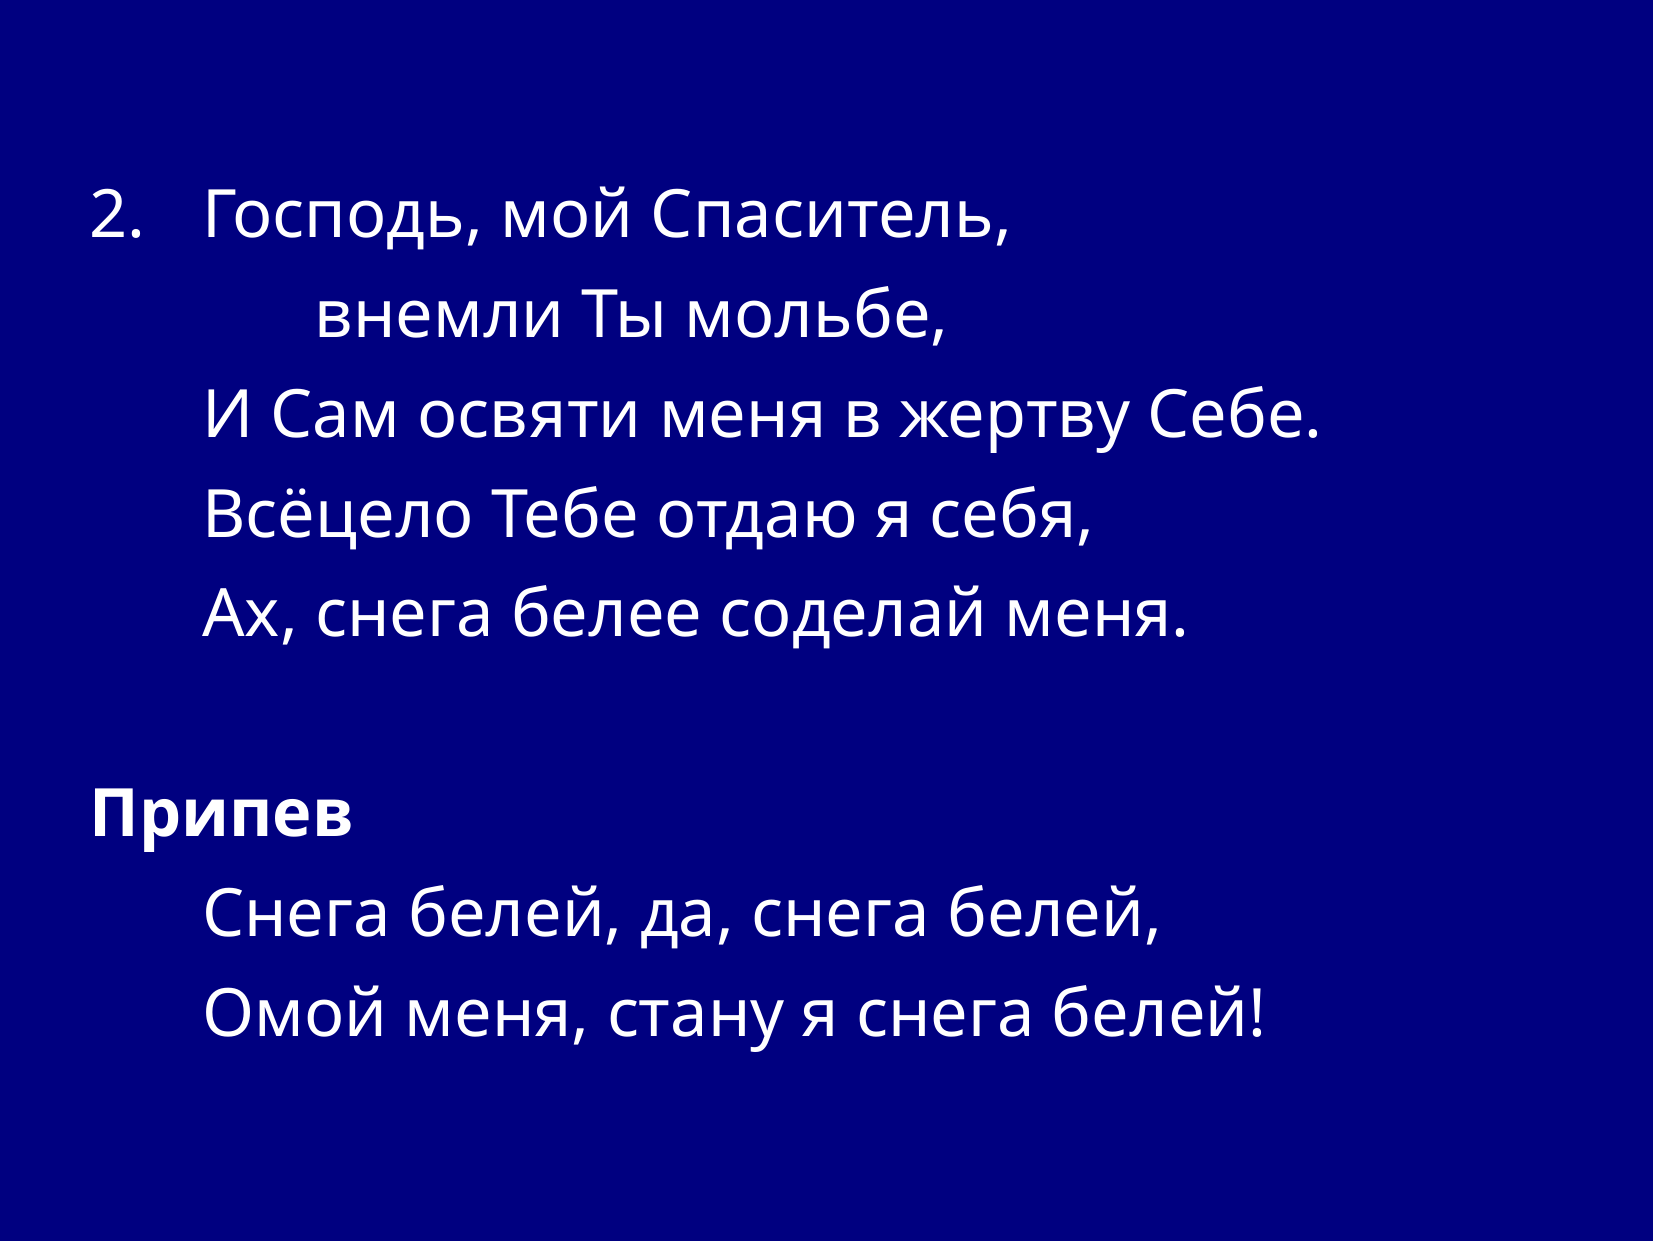

2.	Господь, мой Спаситель,
		внемли Ты мольбе,
	И Сам освяти меня в жертву Себе.
	Всёцело Тебе отдаю я себя,
	Ах, снега белее соделай меня.
Припев
	Снега белей, да, снега белей,
	Омой меня, стану я снега белей!